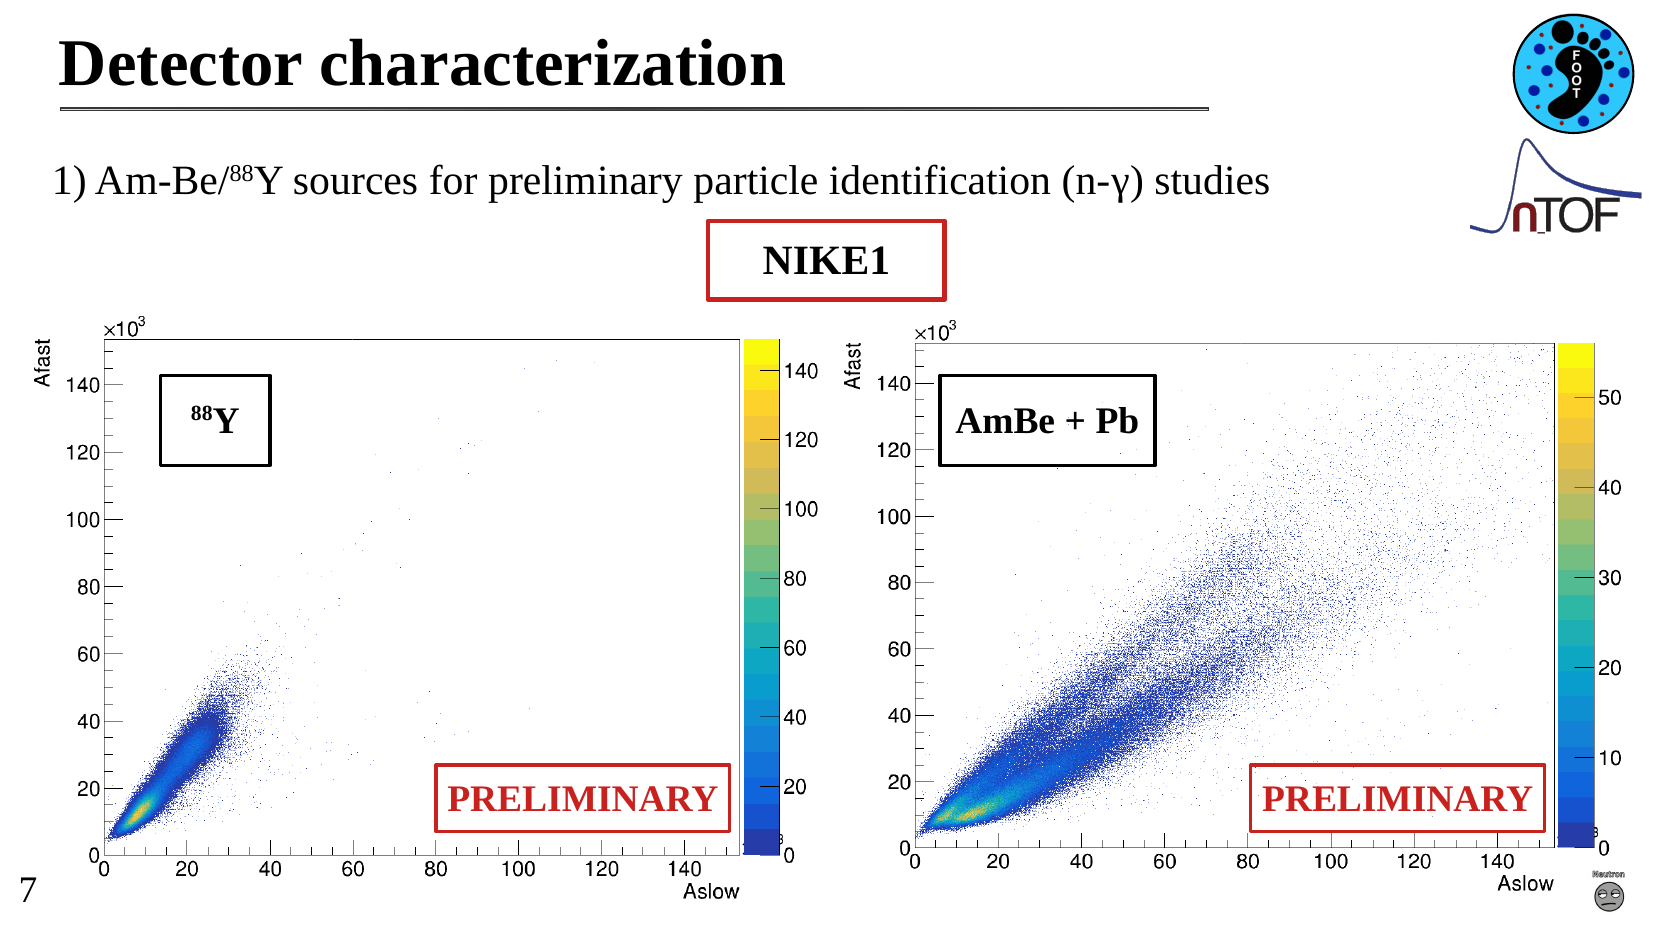

Detector characterization
1) Am-Be/88Y sources for preliminary particle identification (n-γ) studies
NIKE1
88Y
AmBe + Pb
PRELIMINARY
PRELIMINARY
7